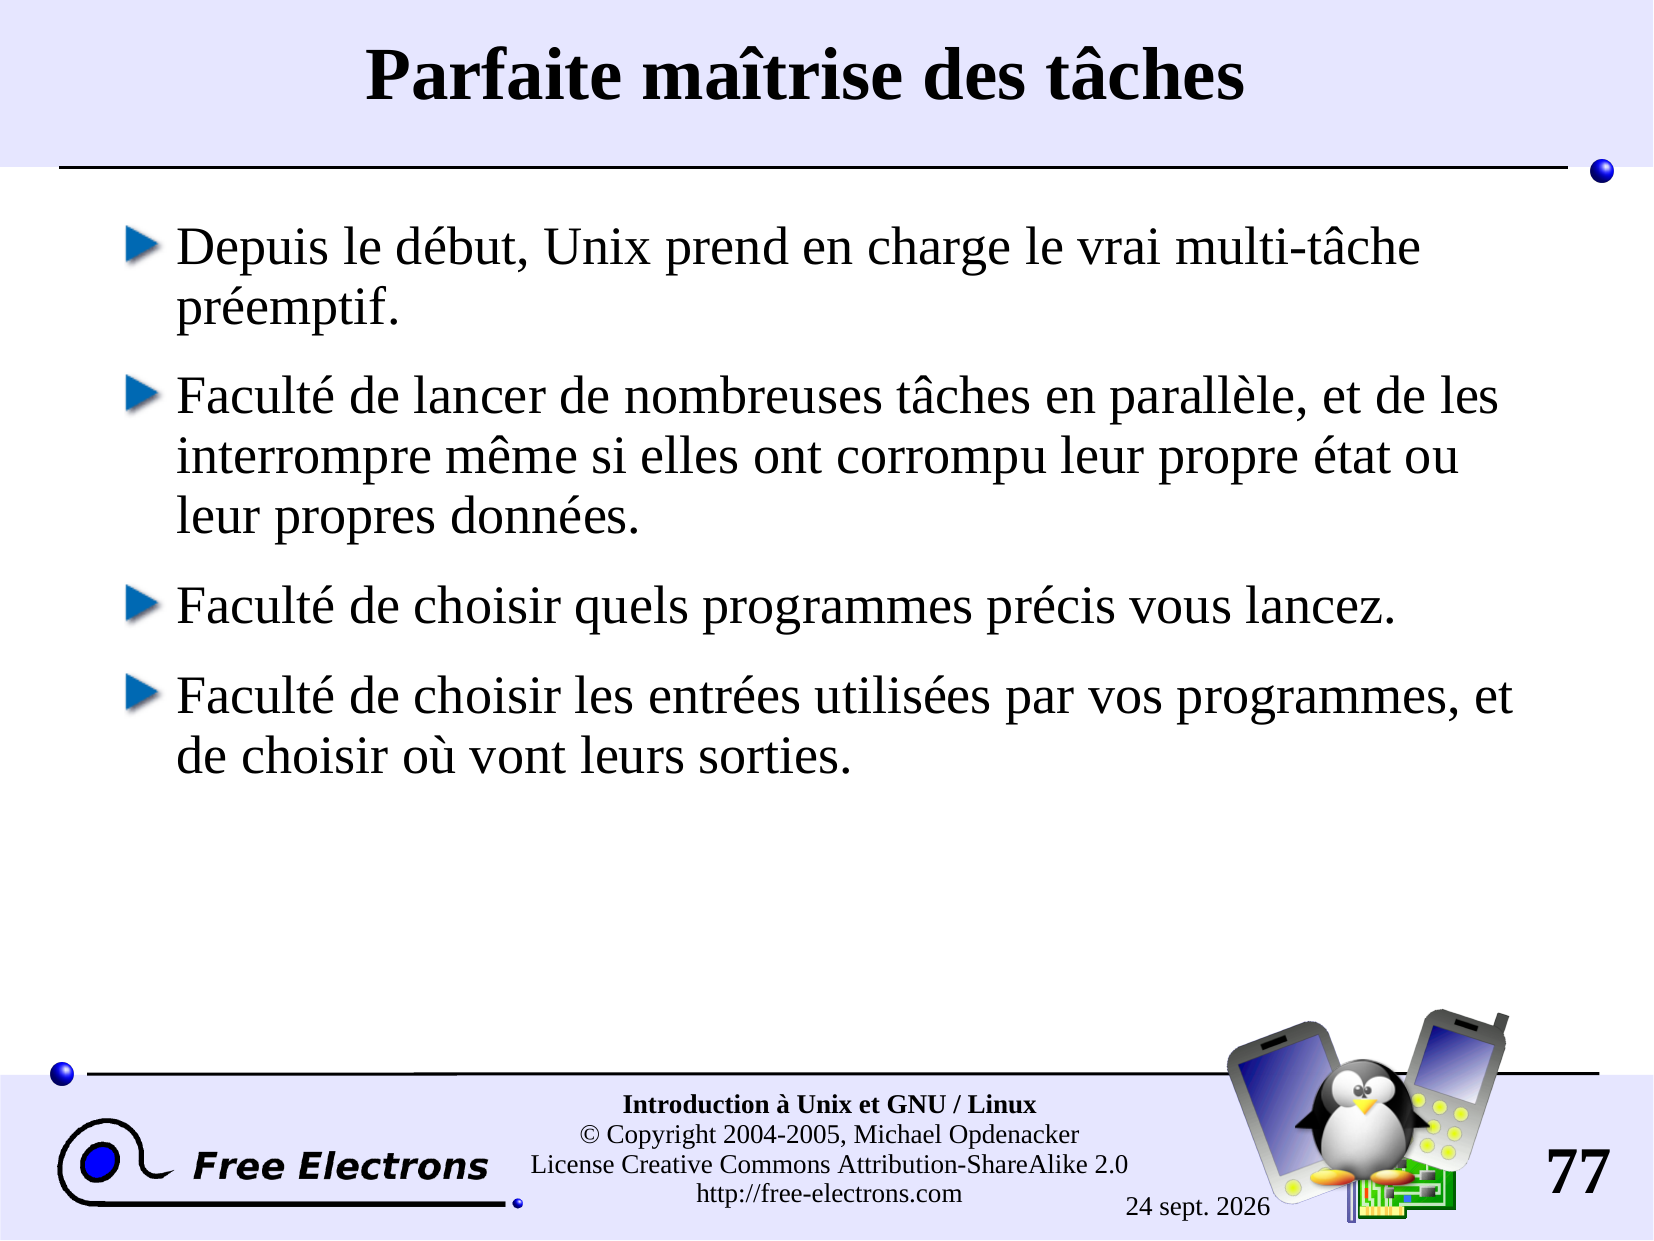

# Parfaite maîtrise des tâches
Depuis le début, Unix prend en charge le vrai multi-tâche préemptif.
Faculté de lancer de nombreuses tâches en parallèle, et de les interrompre même si elles ont corrompu leur propre état ou leur propres données.
Faculté de choisir quels programmes précis vous lancez.
Faculté de choisir les entrées utilisées par vos programmes, et de choisir où vont leurs sorties.